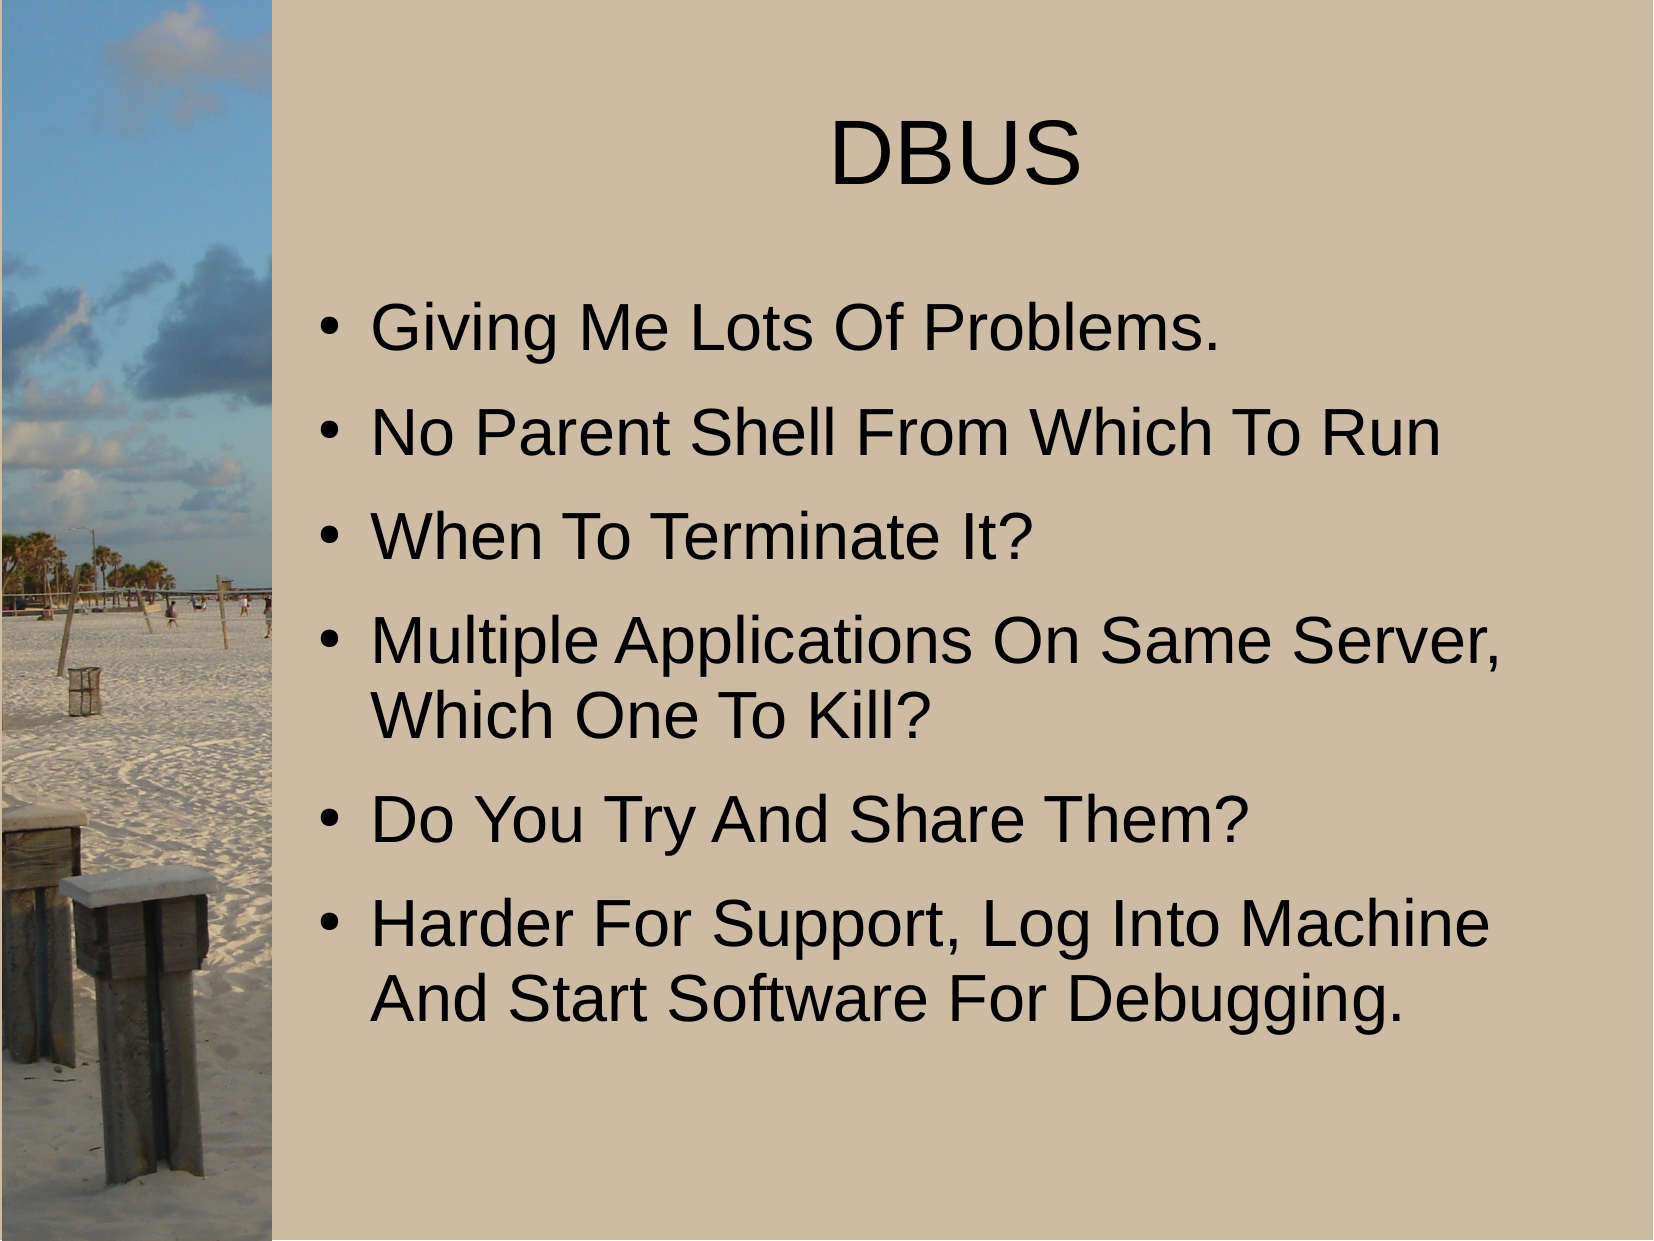

# DBUS
Giving Me Lots Of Problems.
No Parent Shell From Which To Run
When To Terminate It?
Multiple Applications On Same Server, Which One To Kill?
Do You Try And Share Them?
Harder For Support, Log Into Machine And Start Software For Debugging.